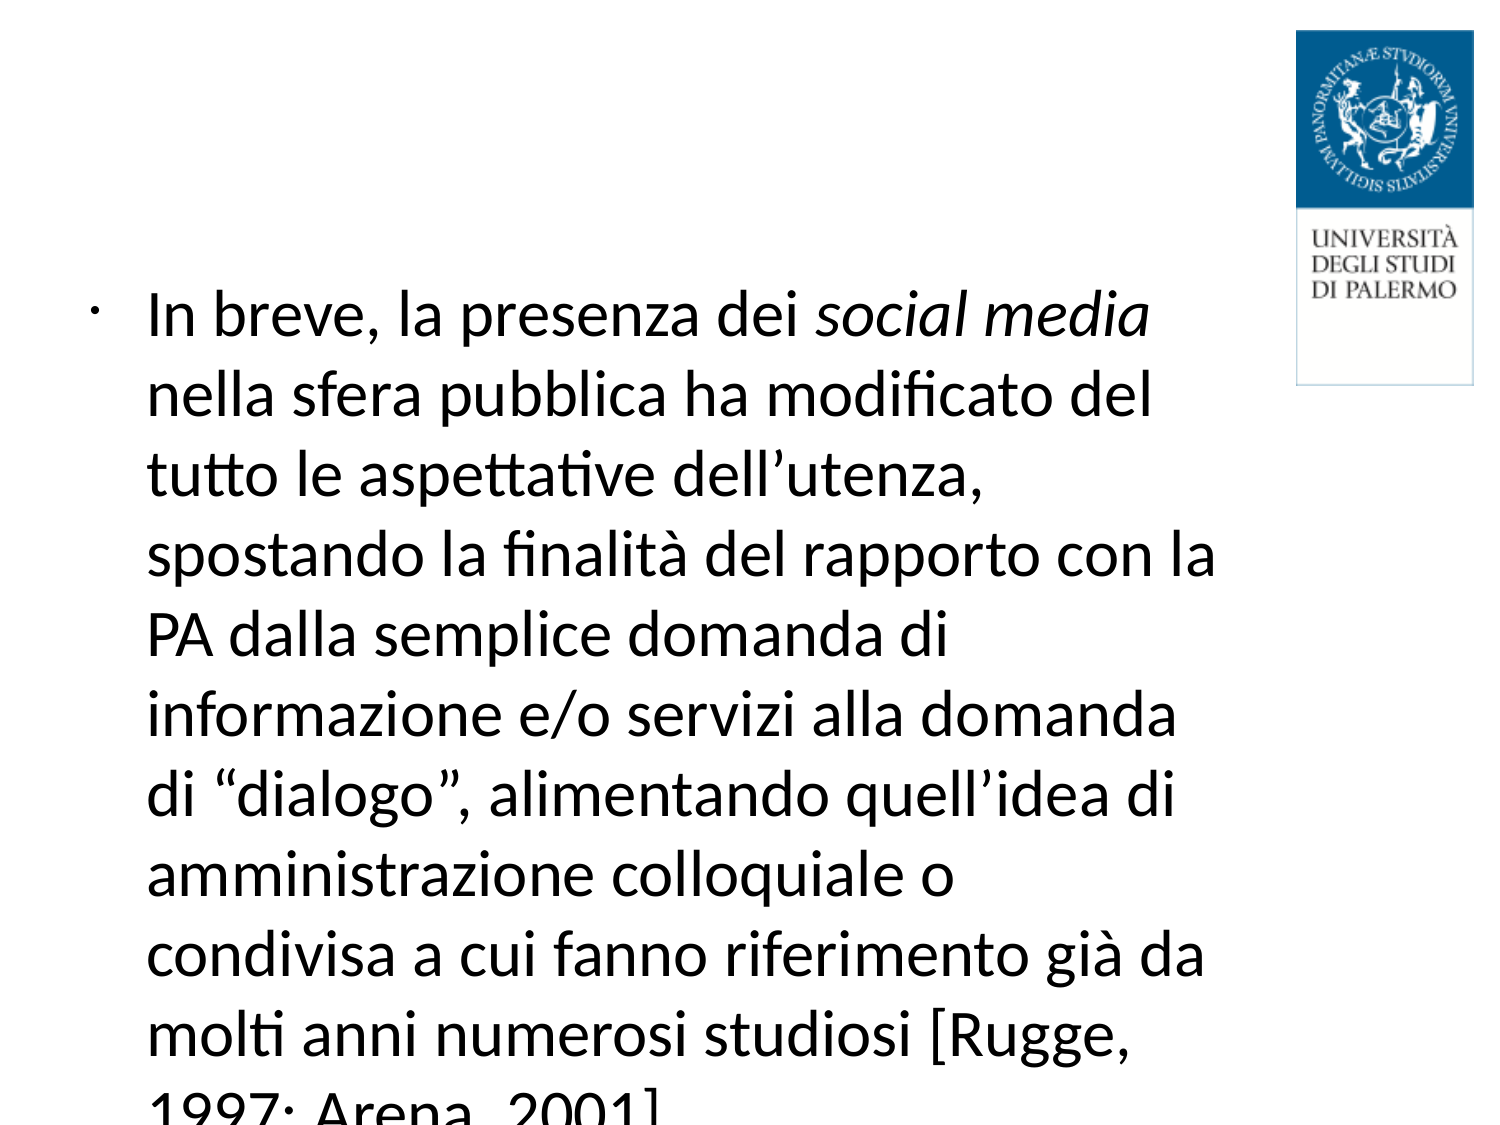

# In breve, la presenza dei social media nella sfera pubblica ha modificato del tutto le aspettative dell’utenza, spostando la finalità del rapporto con la PA dalla semplice domanda di informazione e/o servizi alla domanda di “dialogo”, alimentando quell’idea di amministrazione colloquiale o condivisa a cui fanno riferimento già da molti anni numerosi studiosi [Rugge, 1997; Arena, 2001].